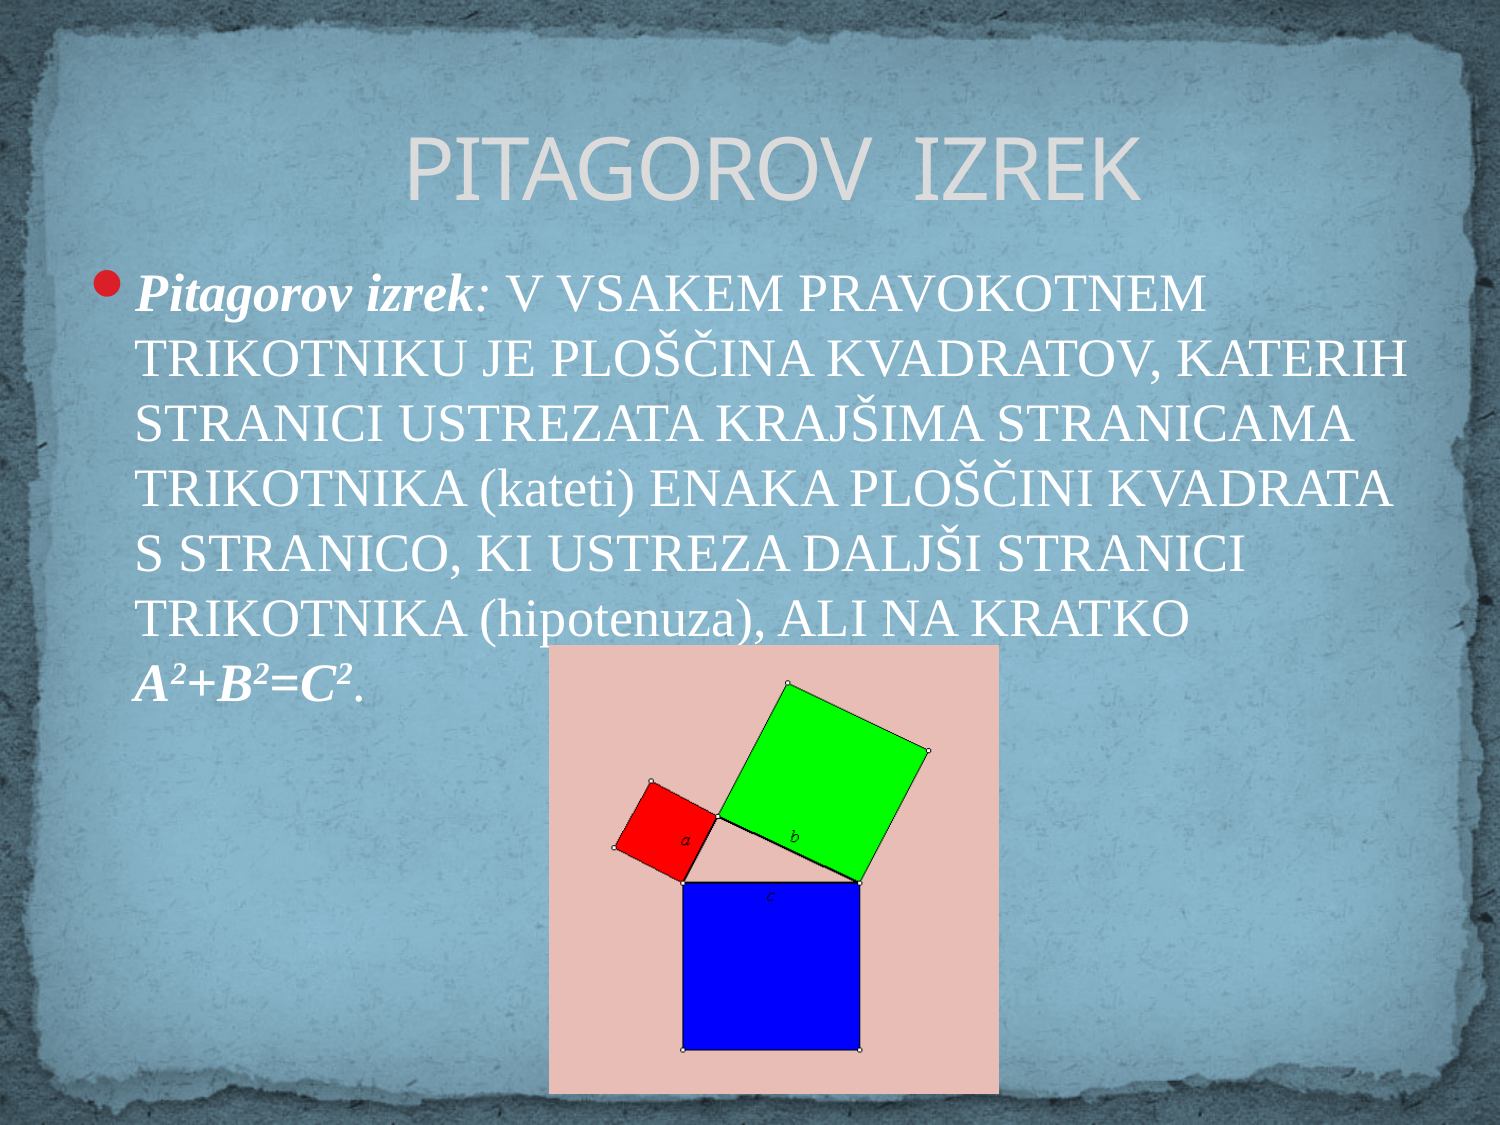

PITAGOROV IZREK
# Pitagorov izrek: V VSAKEM PRAVOKOTNEM TRIKOTNIKU JE PLOŠČINA KVADRATOV, KATERIH STRANICI USTREZATA KRAJŠIMA STRANICAMA TRIKOTNIKA (kateti) ENAKA PLOŠČINI KVADRATA S STRANICO, KI USTREZA DALJŠI STRANICI TRIKOTNIKA (hipotenuza), ALI NA KRATKO A2+B2=C2.